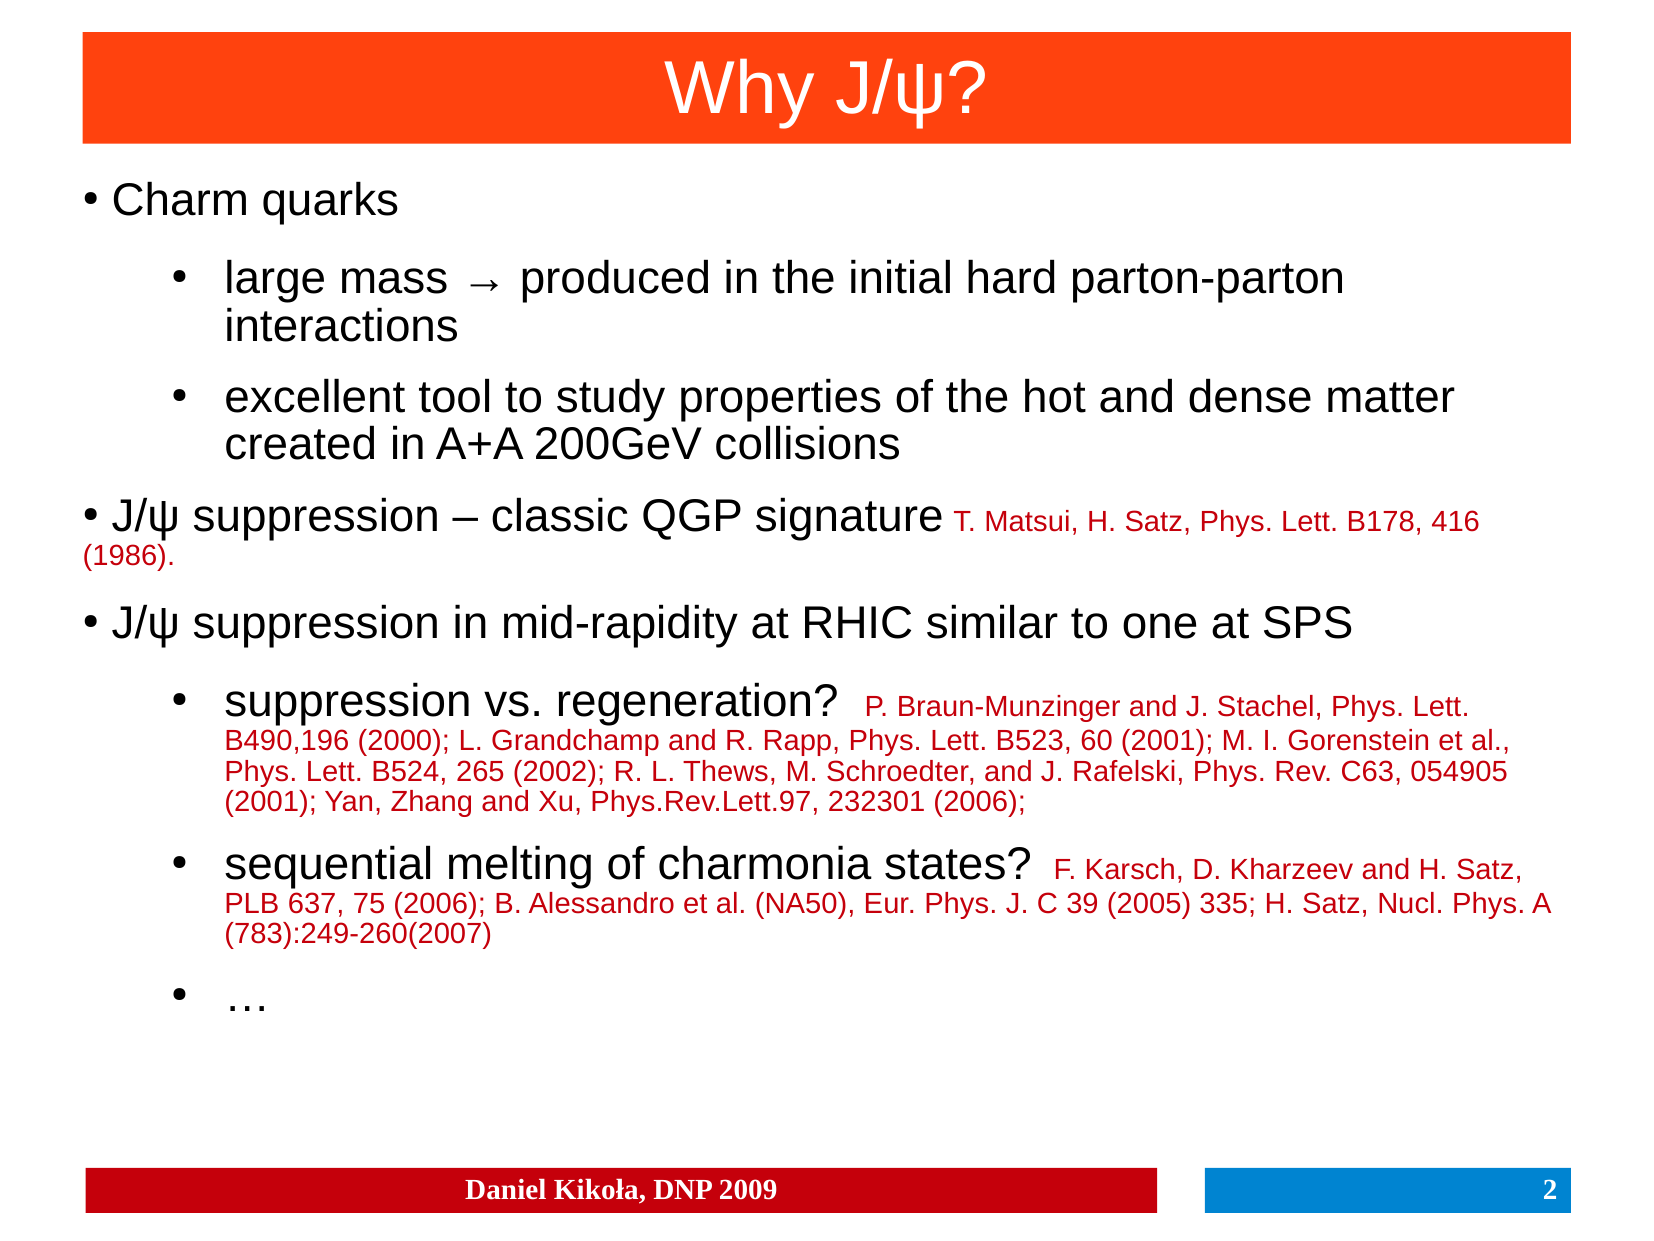

Why J/ψ?
# Charm quarks
large mass → produced in the initial hard parton-parton interactions
excellent tool to study properties of the hot and dense matter created in A+A 200GeV collisions
 J/ψ suppression – classic QGP signature T. Matsui, H. Satz, Phys. Lett. B178, 416 (1986).
 J/ψ suppression in mid-rapidity at RHIC similar to one at SPS
suppression vs. regeneration? P. Braun-Munzinger and J. Stachel, Phys. Lett. B490,196 (2000); L. Grandchamp and R. Rapp, Phys. Lett. B523, 60 (2001); M. I. Gorenstein et al., Phys. Lett. B524, 265 (2002); R. L. Thews, M. Schroedter, and J. Rafelski, Phys. Rev. C63, 054905 (2001); Yan, Zhang and Xu, Phys.Rev.Lett.97, 232301 (2006);
sequential melting of charmonia states? F. Karsch, D. Kharzeev and H. Satz, PLB 637, 75 (2006); B. Alessandro et al. (NA50), Eur. Phys. J. C 39 (2005) 335; H. Satz, Nucl. Phys. A (783):249-260(2007)
…
Daniel Kikoła, DNP 2009
2